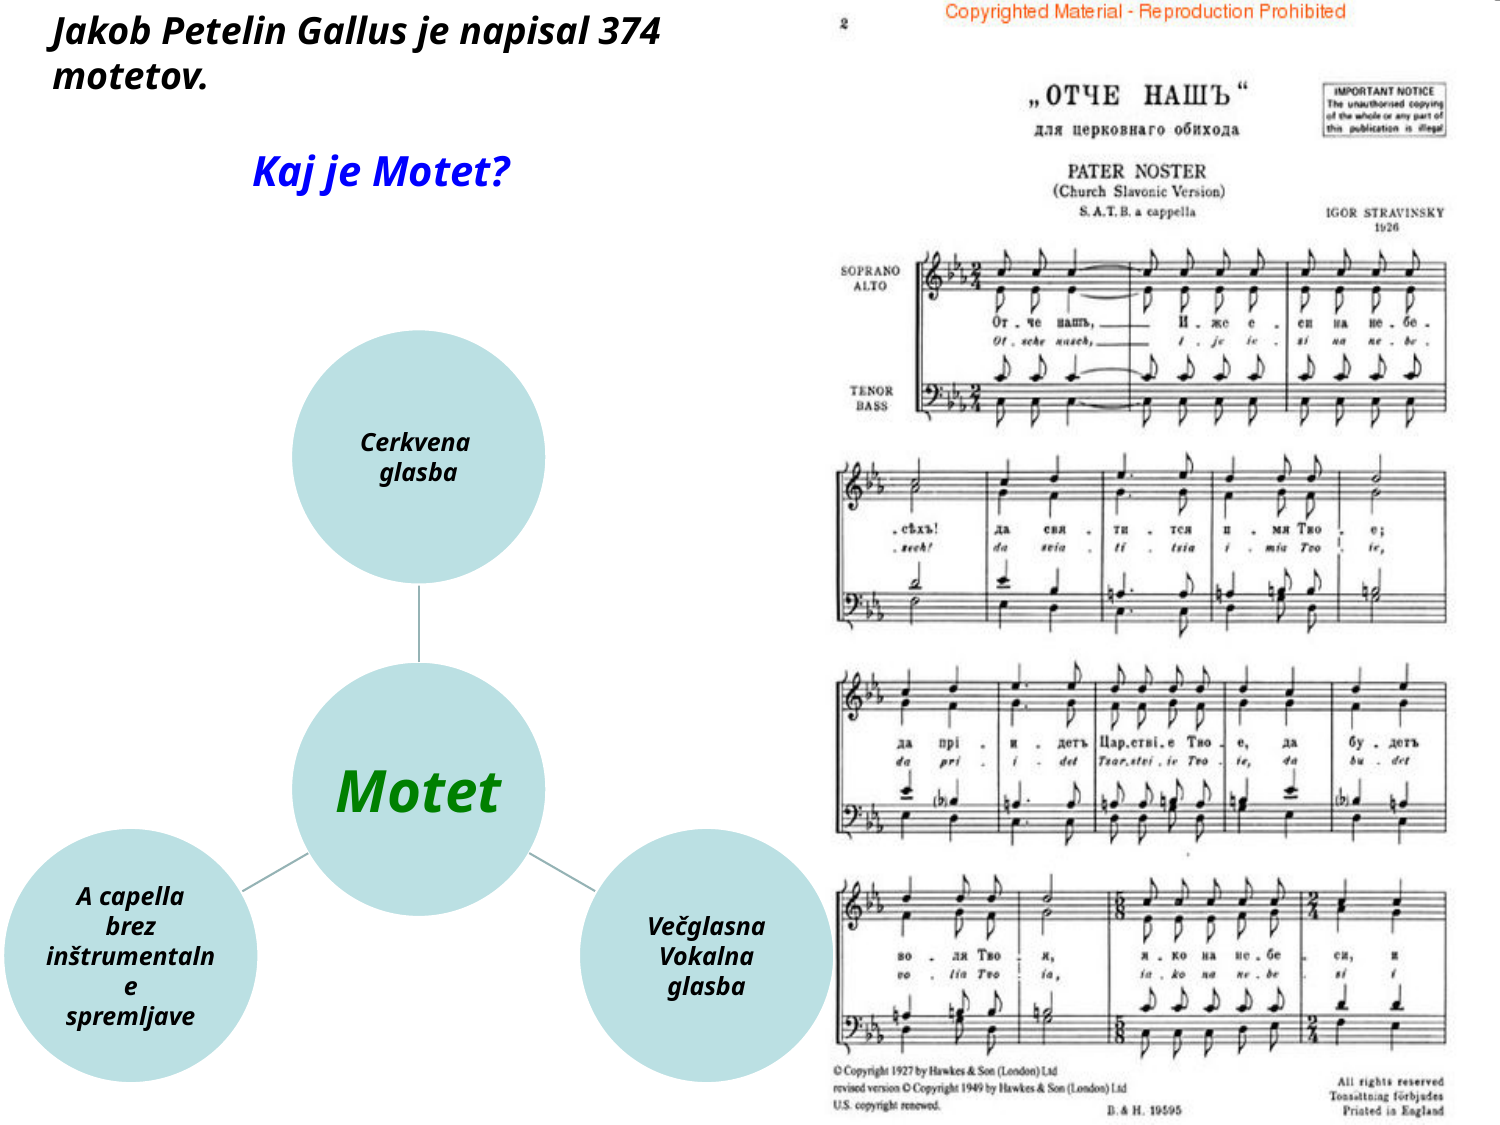

Jakob Petelin Gallus je napisal 374 motetov.
Kaj je Motet?
Cerkvena
glasba
Motet
A capella
brez
inštrumentalne
spremljave
Večglasna
Vokalna
glasba